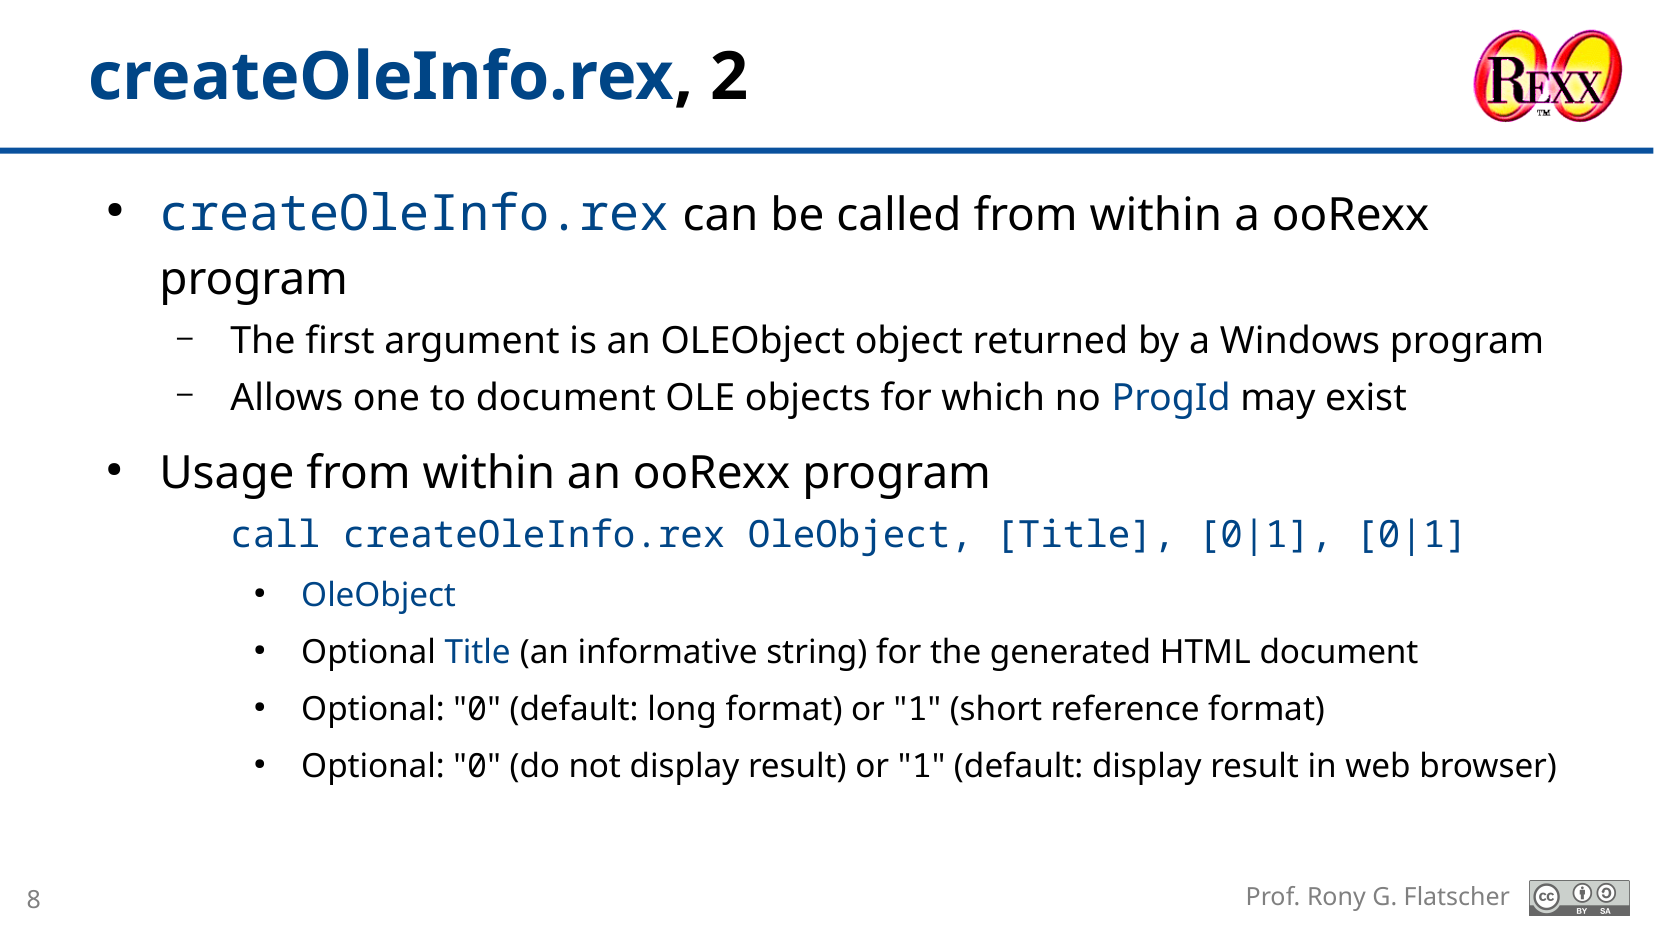

# createOleInfo.rex, 2
createOleInfo.rex can be called from within a ooRexx program
The first argument is an OLEObject object returned by a Windows program
Allows one to document OLE objects for which no ProgId may exist
Usage from within an ooRexx program
call createOleInfo.rex OleObject, [Title], [0|1], [0|1]
OleObject
Optional Title (an informative string) for the generated HTML document
Optional: "0" (default: long format) or "1" (short reference format)
Optional: "0" (do not display result) or "1" (default: display result in web browser)